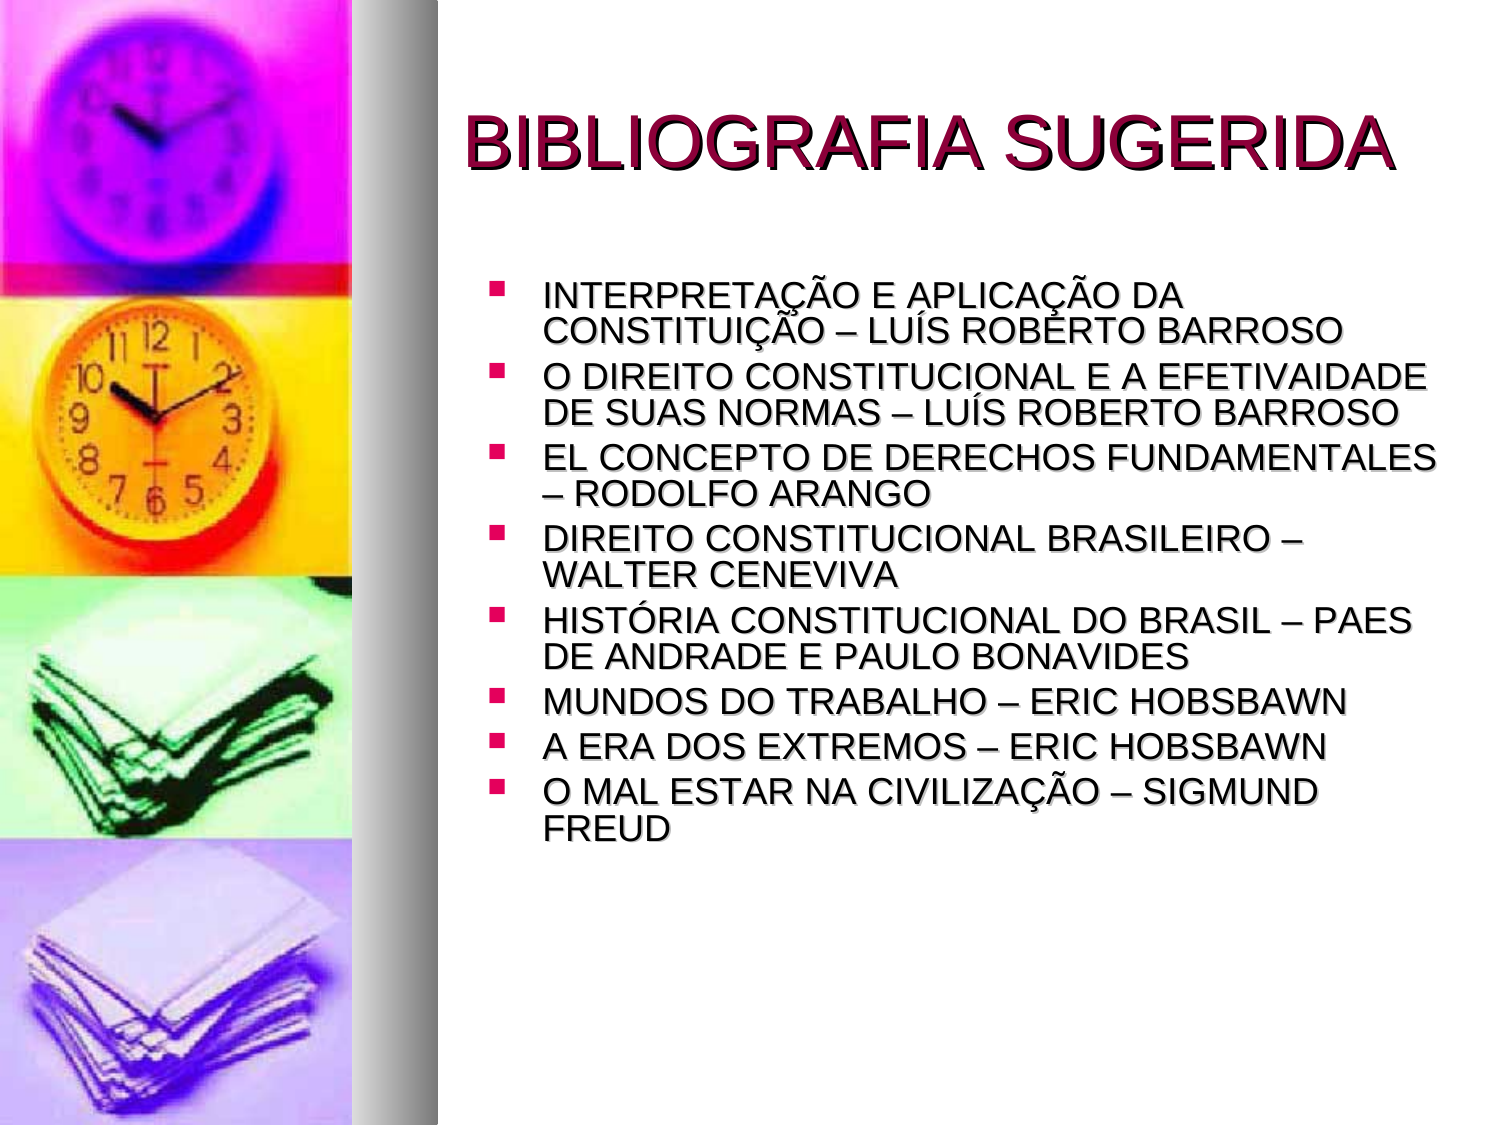

# BIBLIOGRAFIA SUGERIDA
INTERPRETAÇÃO E APLICAÇÃO DA CONSTITUIÇÃO – LUÍS ROBERTO BARROSO
O DIREITO CONSTITUCIONAL E A EFETIVAIDADE DE SUAS NORMAS – LUÍS ROBERTO BARROSO
EL CONCEPTO DE DERECHOS FUNDAMENTALES – RODOLFO ARANGO
DIREITO CONSTITUCIONAL BRASILEIRO – WALTER CENEVIVA
HISTÓRIA CONSTITUCIONAL DO BRASIL – PAES DE ANDRADE E PAULO BONAVIDES
MUNDOS DO TRABALHO – ERIC HOBSBAWN
A ERA DOS EXTREMOS – ERIC HOBSBAWN
O MAL ESTAR NA CIVILIZAÇÃO – SIGMUND FREUD